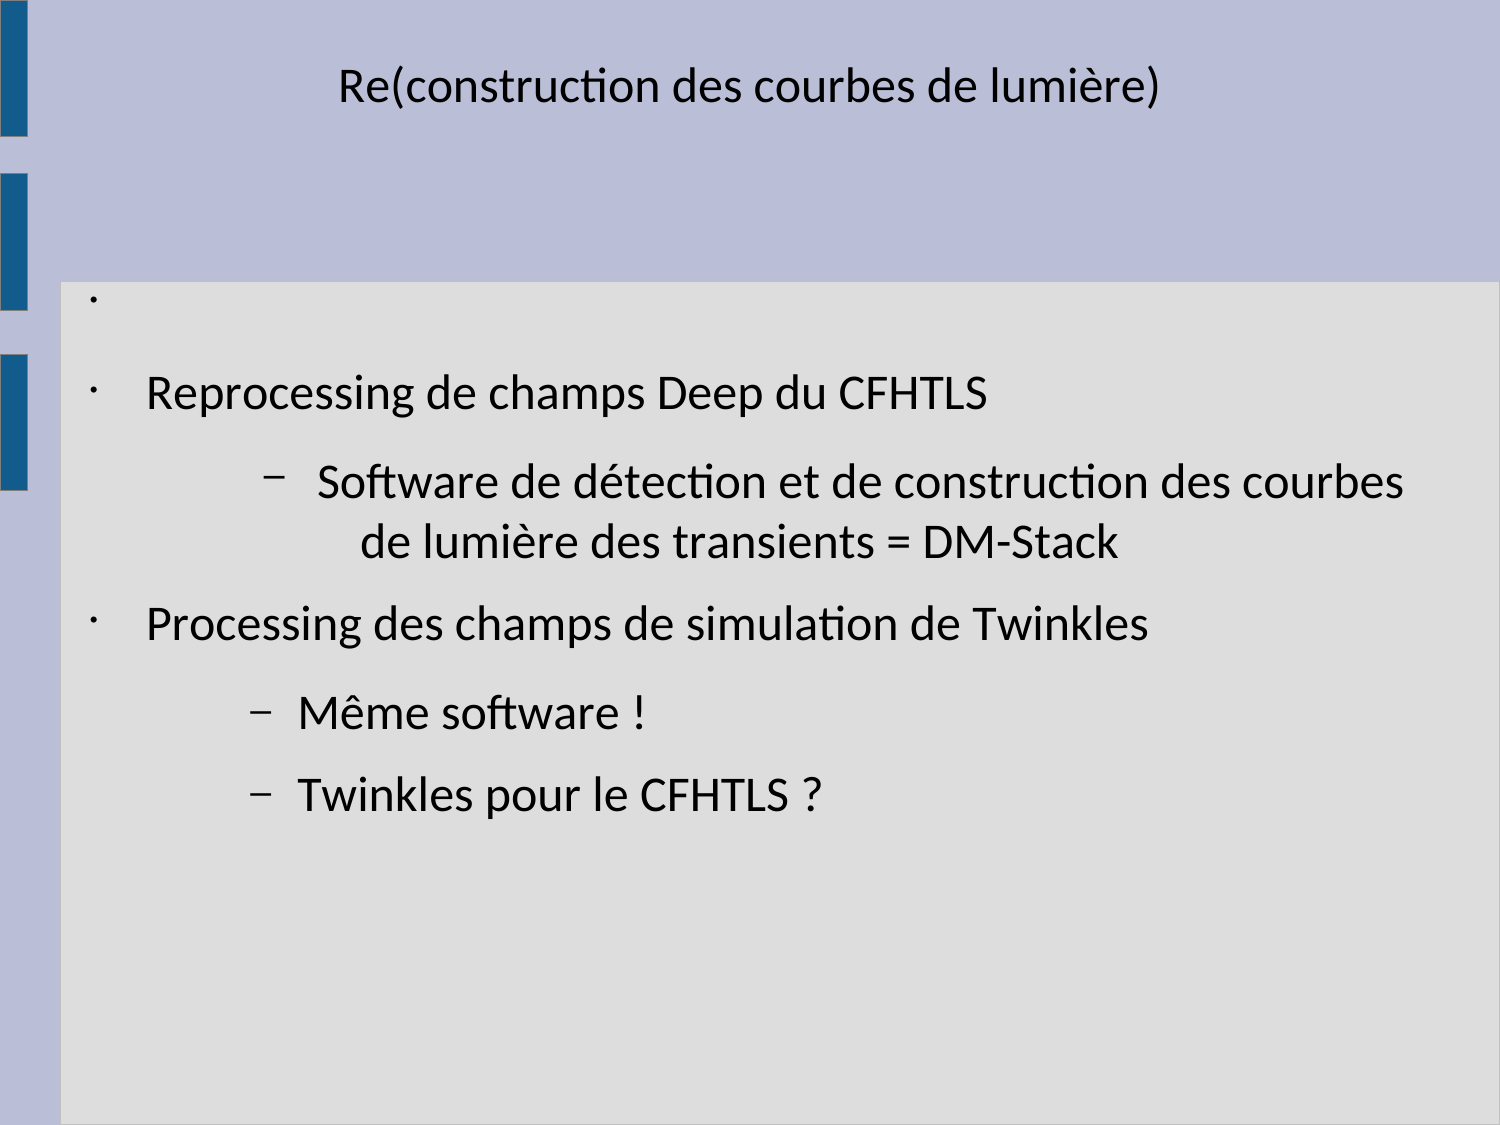

# Re(construction des courbes de lumière)
Reprocessing de champs Deep du CFHTLS
Software de détection et de construction des courbes de lumière des transients = DM-Stack
Processing des champs de simulation de Twinkles
Même software !
Twinkles pour le CFHTLS ?